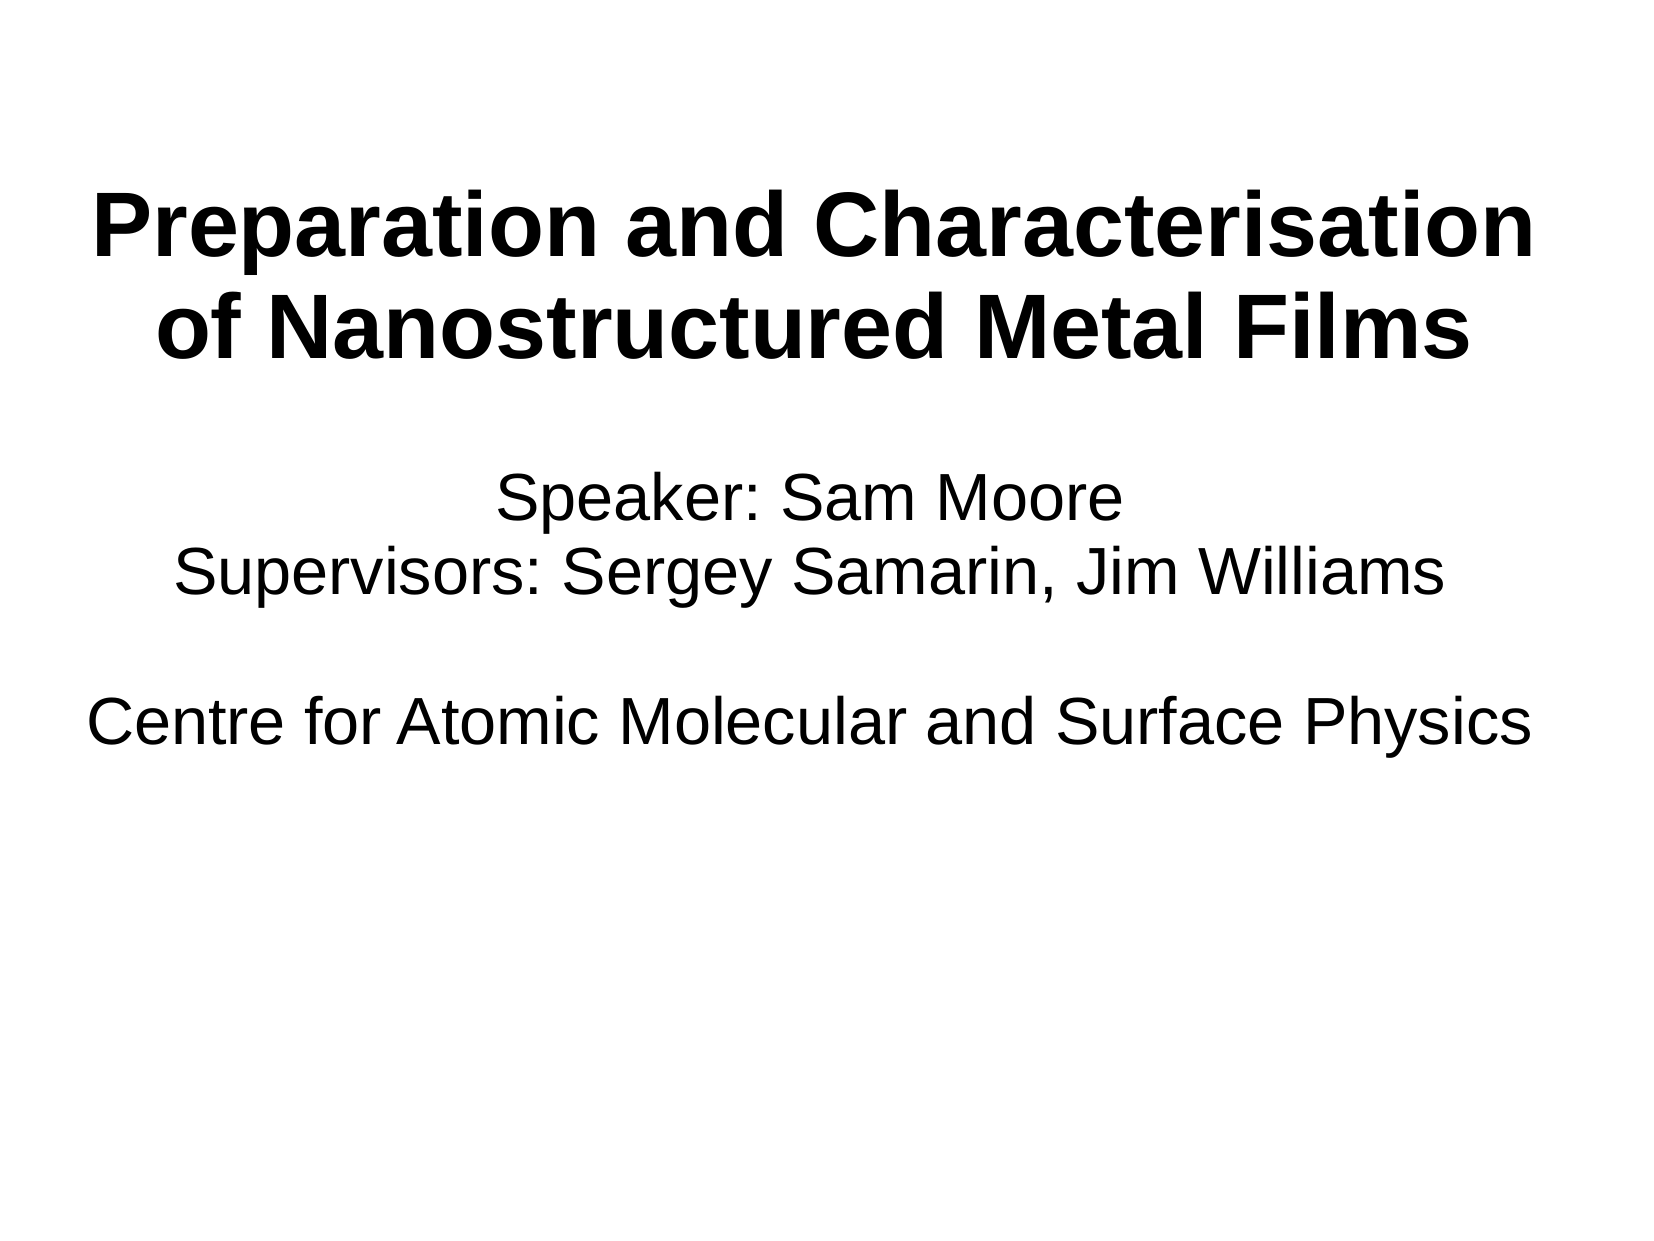

# Preparation and Characterisation of Nanostructured Metal Films
Speaker: Sam Moore
Supervisors: Sergey Samarin, Jim Williams
Centre for Atomic Molecular and Surface Physics